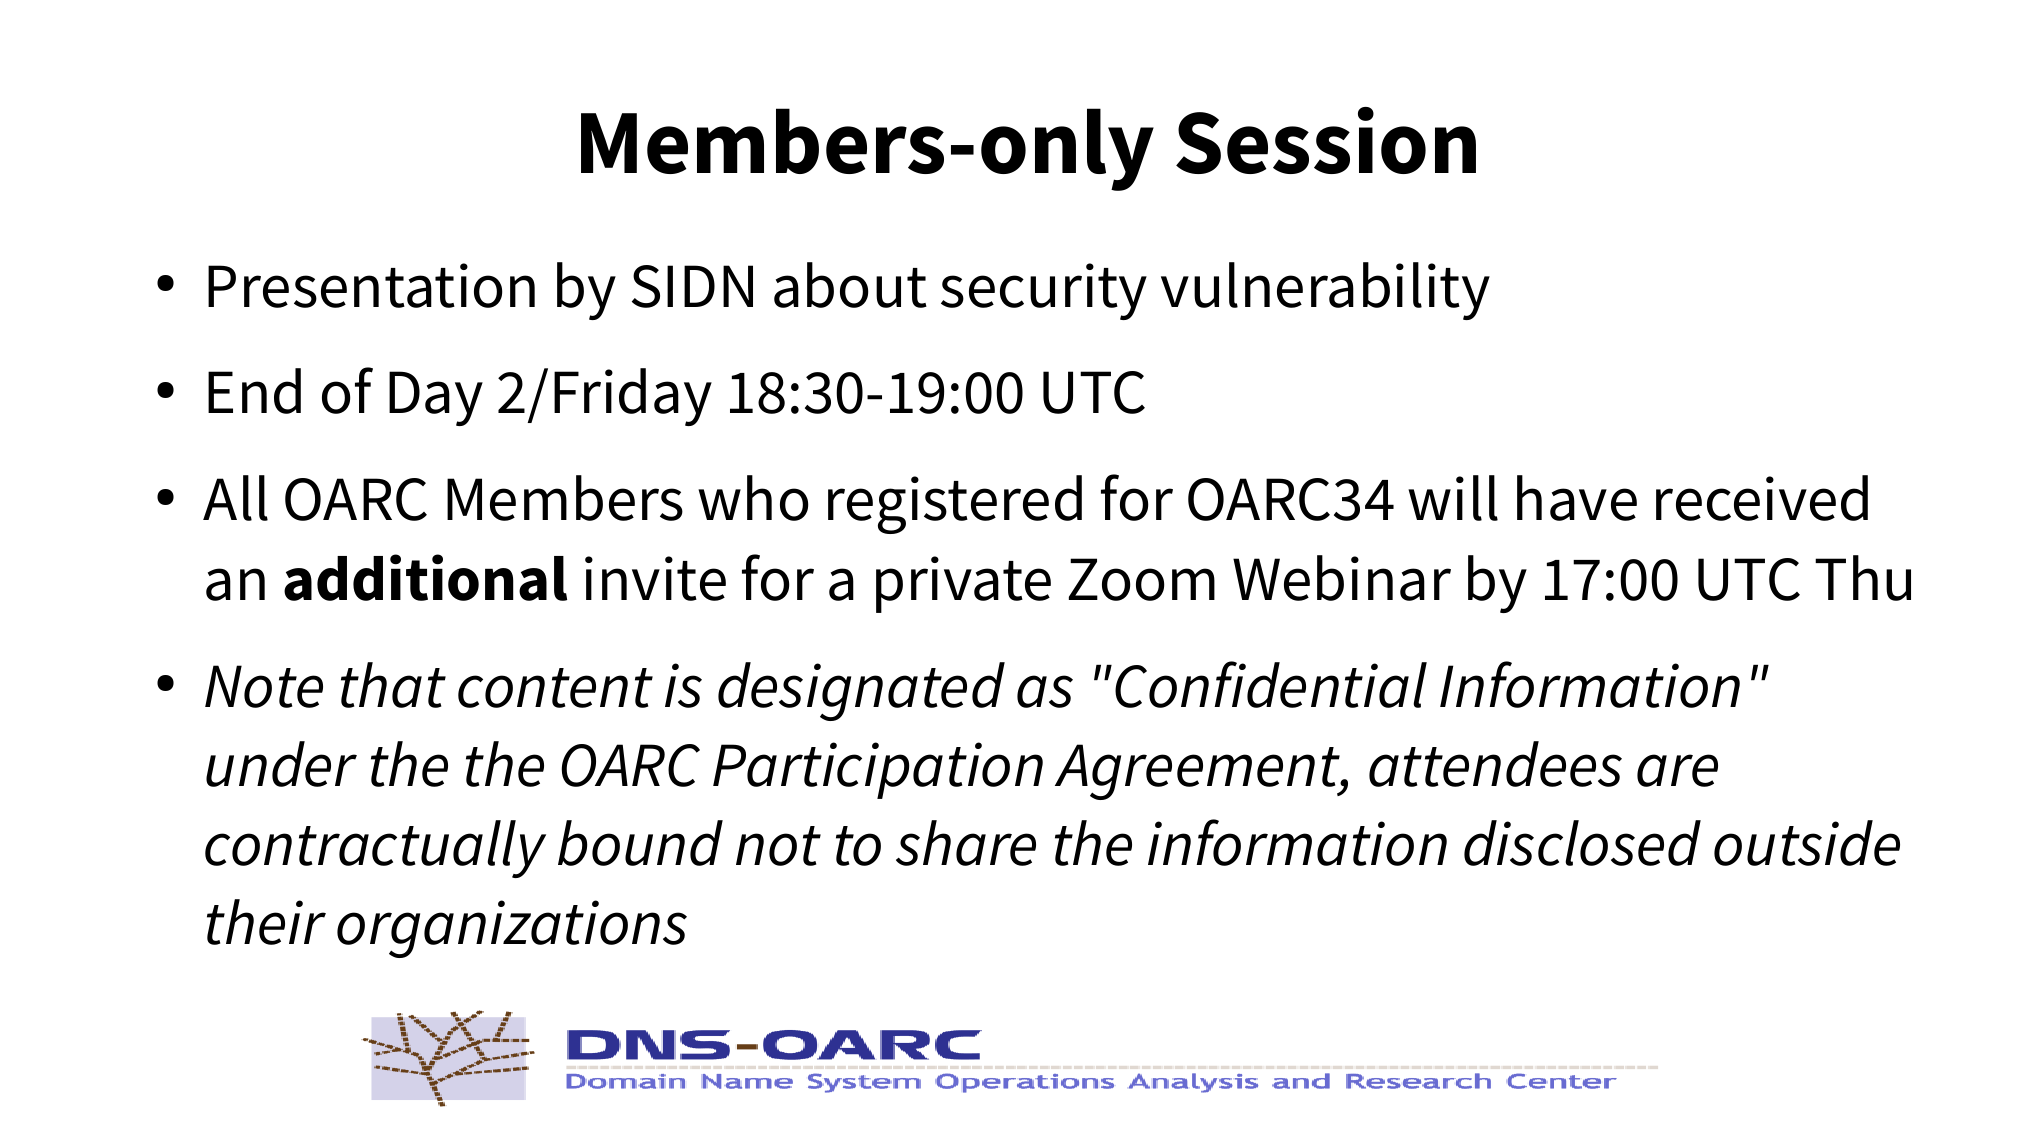

# Members-only Session
Presentation by SIDN about security vulnerability
End of Day 2/Friday 18:30-19:00 UTC
All OARC Members who registered for OARC34 will have received an additional invite for a private Zoom Webinar by 17:00 UTC Thu
Note that content is designated as "Confidential Information" under the the OARC Participation Agreement, attendees are contractually bound not to share the information disclosed outside their organizations